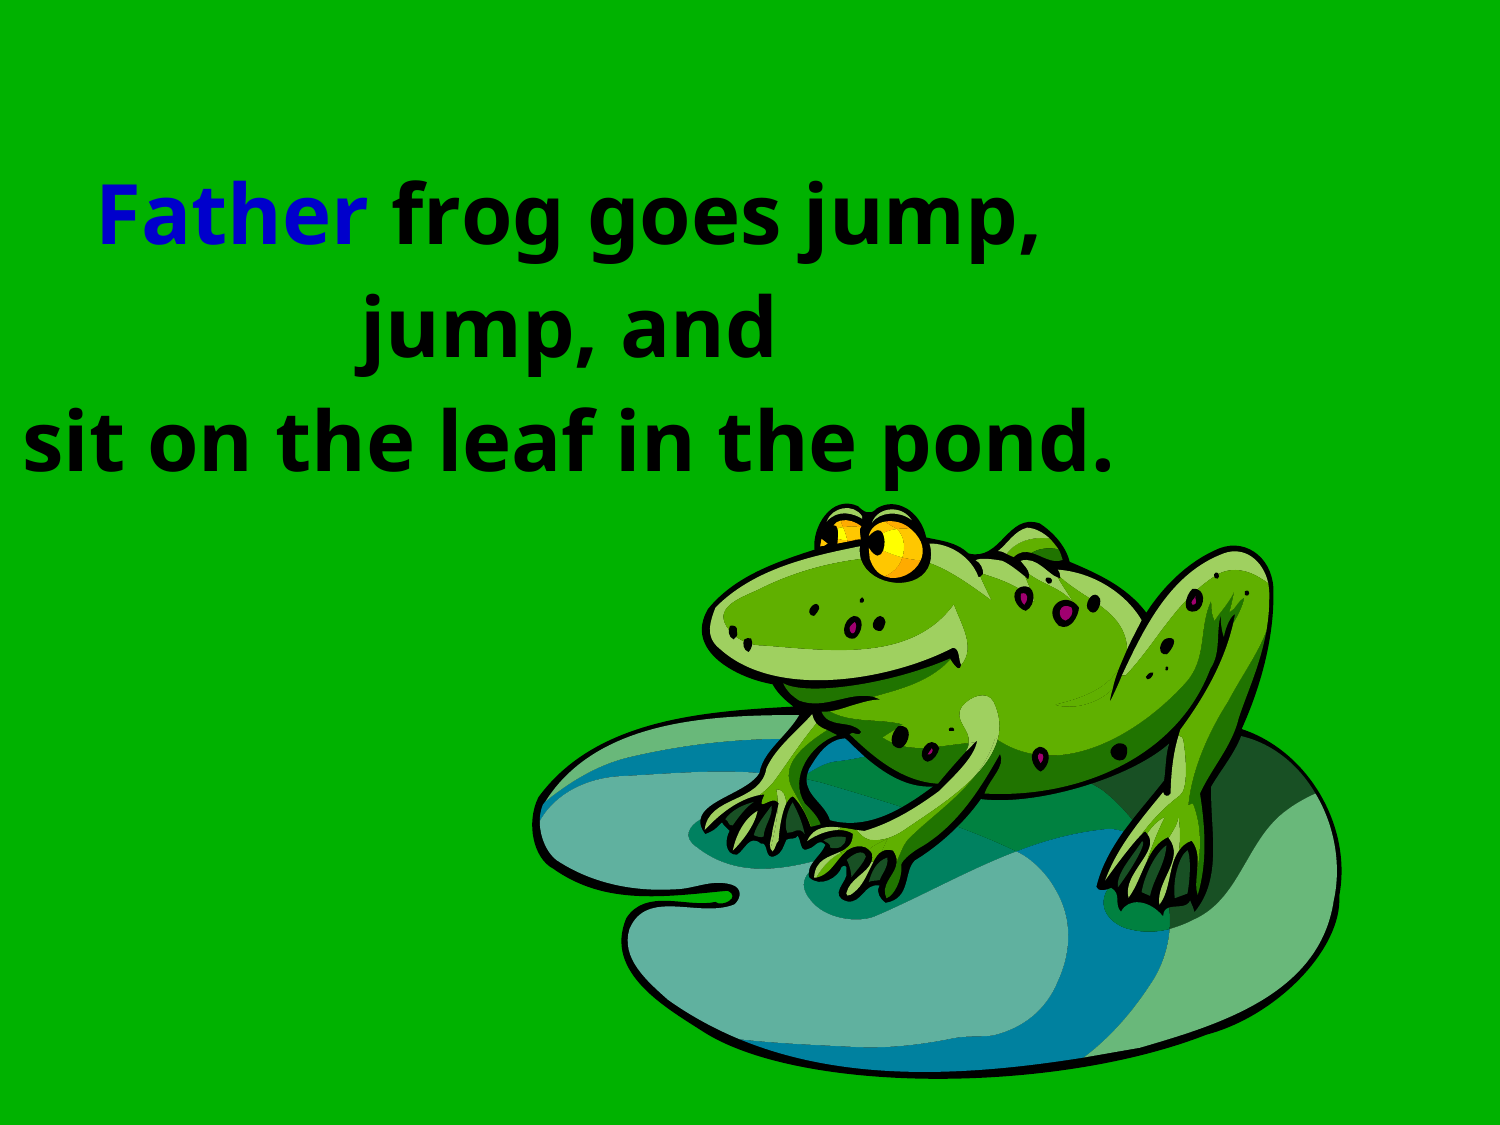

# Father frog goes jump, jump, and sit on the leaf in the pond.